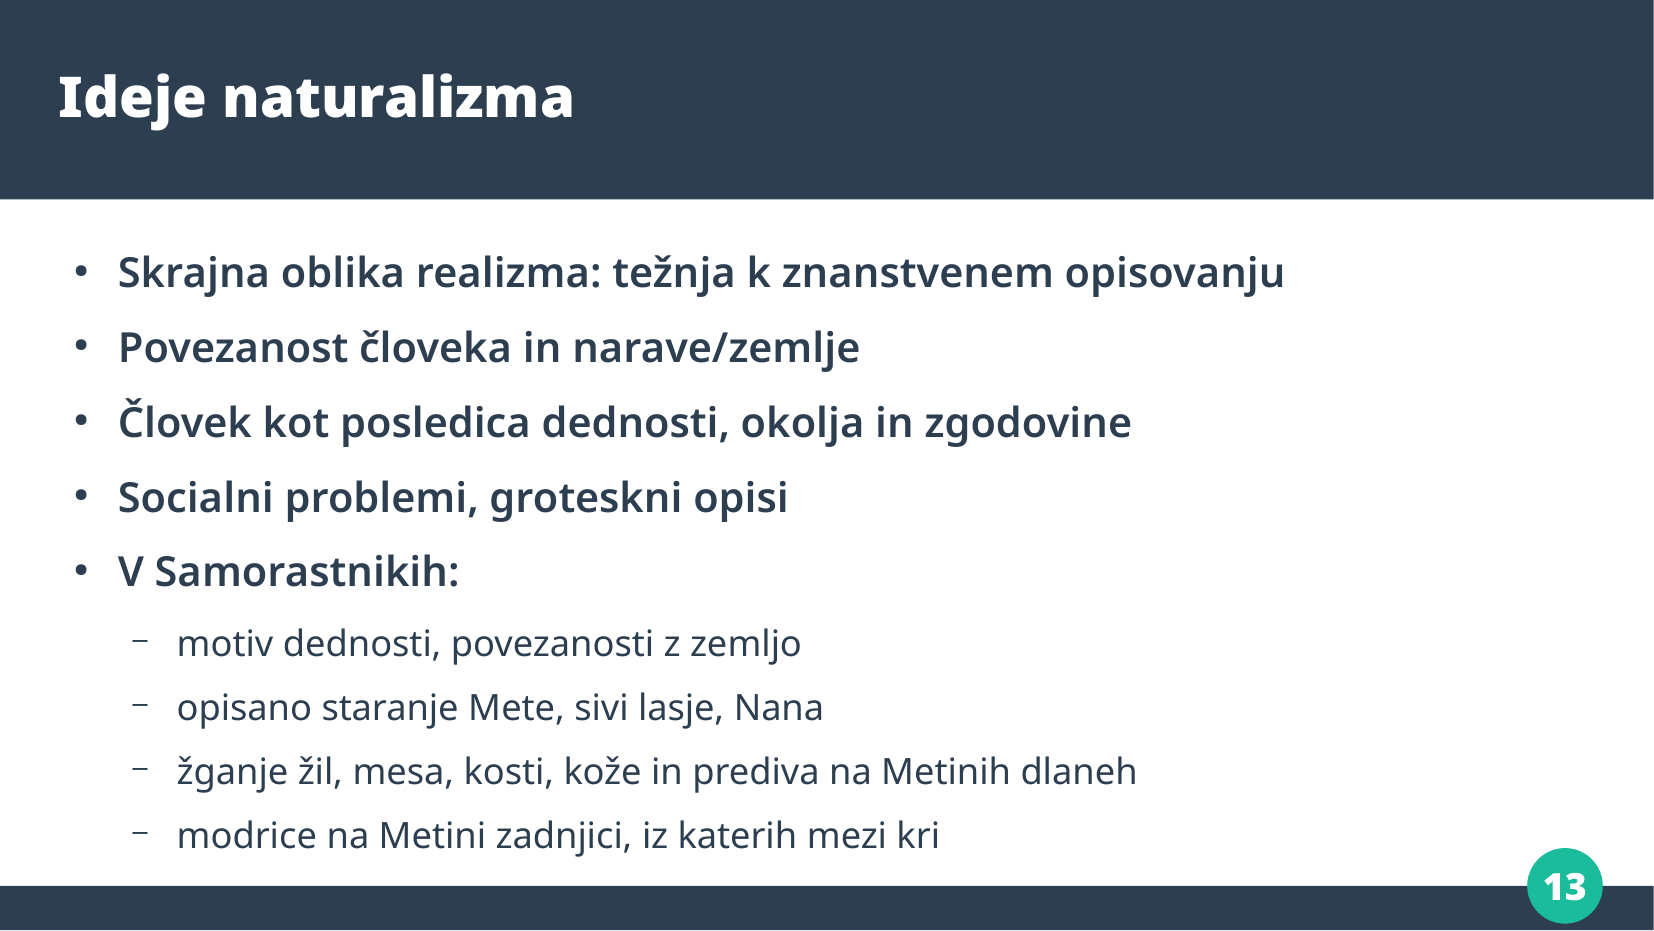

# Ideje naturalizma
Skrajna oblika realizma: težnja k znanstvenem opisovanju
Povezanost človeka in narave/zemlje
Človek kot posledica dednosti, okolja in zgodovine
Socialni problemi, groteskni opisi
V Samorastnikih:
motiv dednosti, povezanosti z zemljo
opisano staranje Mete, sivi lasje, Nana
žganje žil, mesa, kosti, kože in prediva na Metinih dlaneh
modrice na Metini zadnjici, iz katerih mezi kri